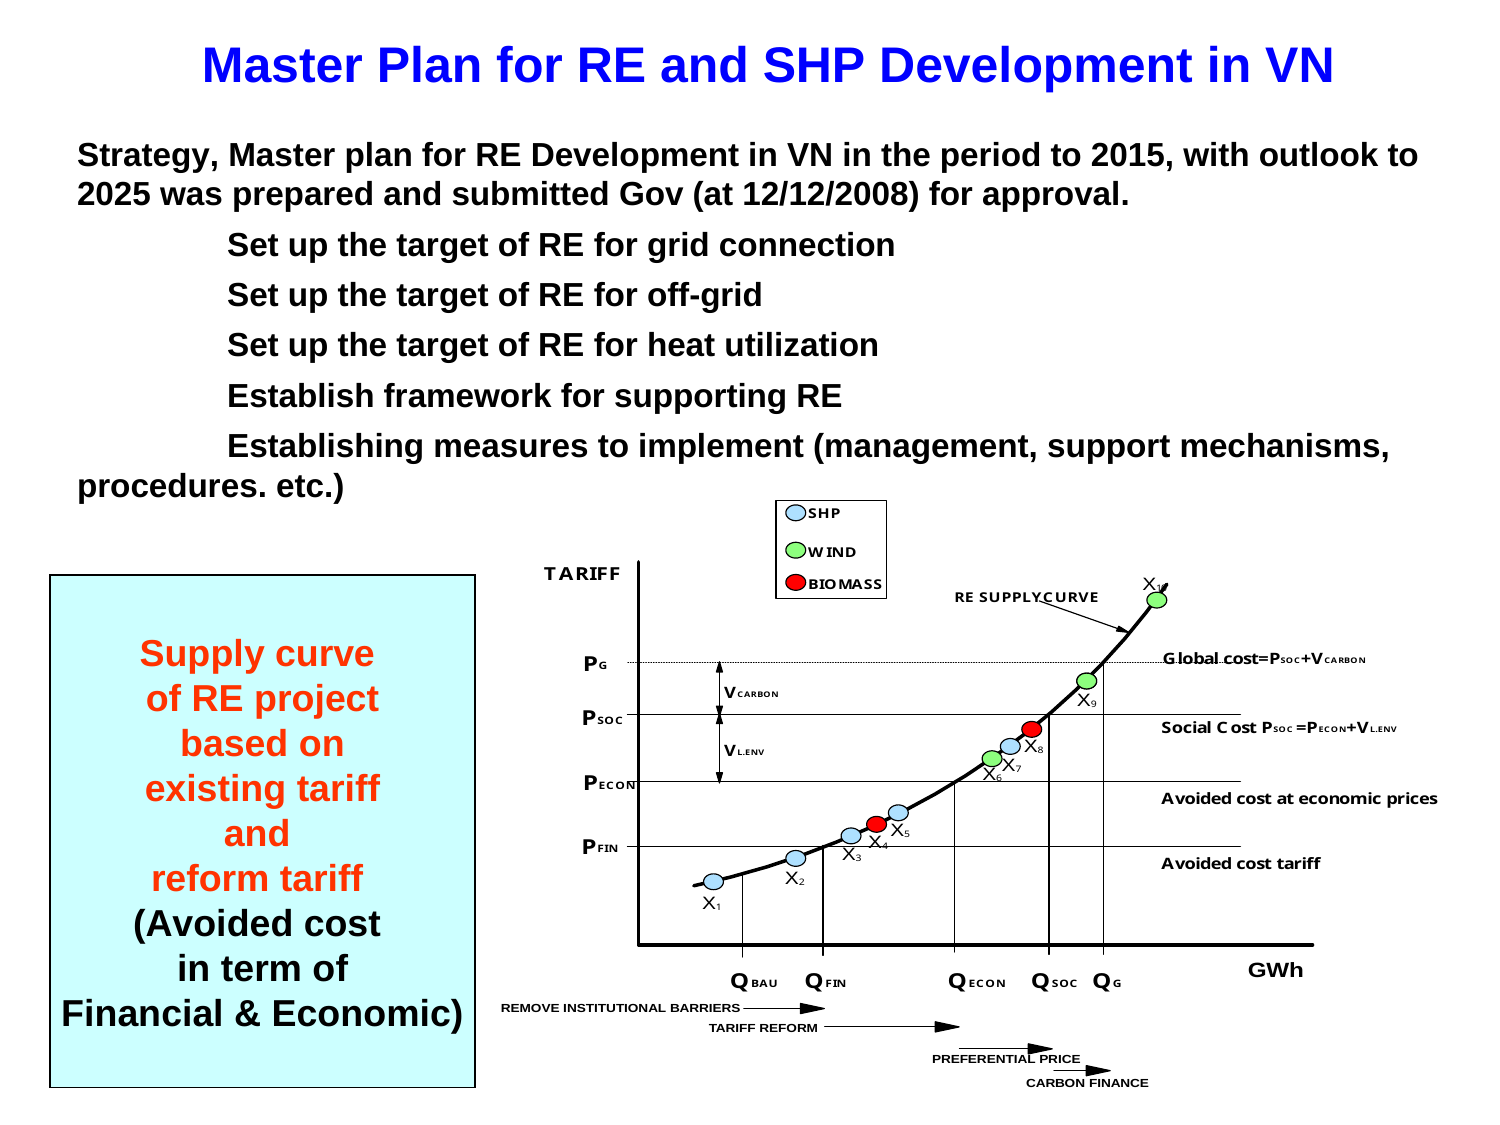

Master Plan for RE and SHP Development in VN
Strategy, Master plan for RE Development in VN in the period to 2015, with outlook to 2025 was prepared and submitted Gov (at 12/12/2008) for approval.
	Set up the target of RE for grid connection
	Set up the target of RE for off-grid
	Set up the target of RE for heat utilization
	Establish framework for supporting RE
	Establishing measures to implement (management, support mechanisms, procedures. etc.)
Supply curve
of RE project
based on
existing tariff
and
reform tariff
(Avoided cost
in term of
 Financial & Economic)